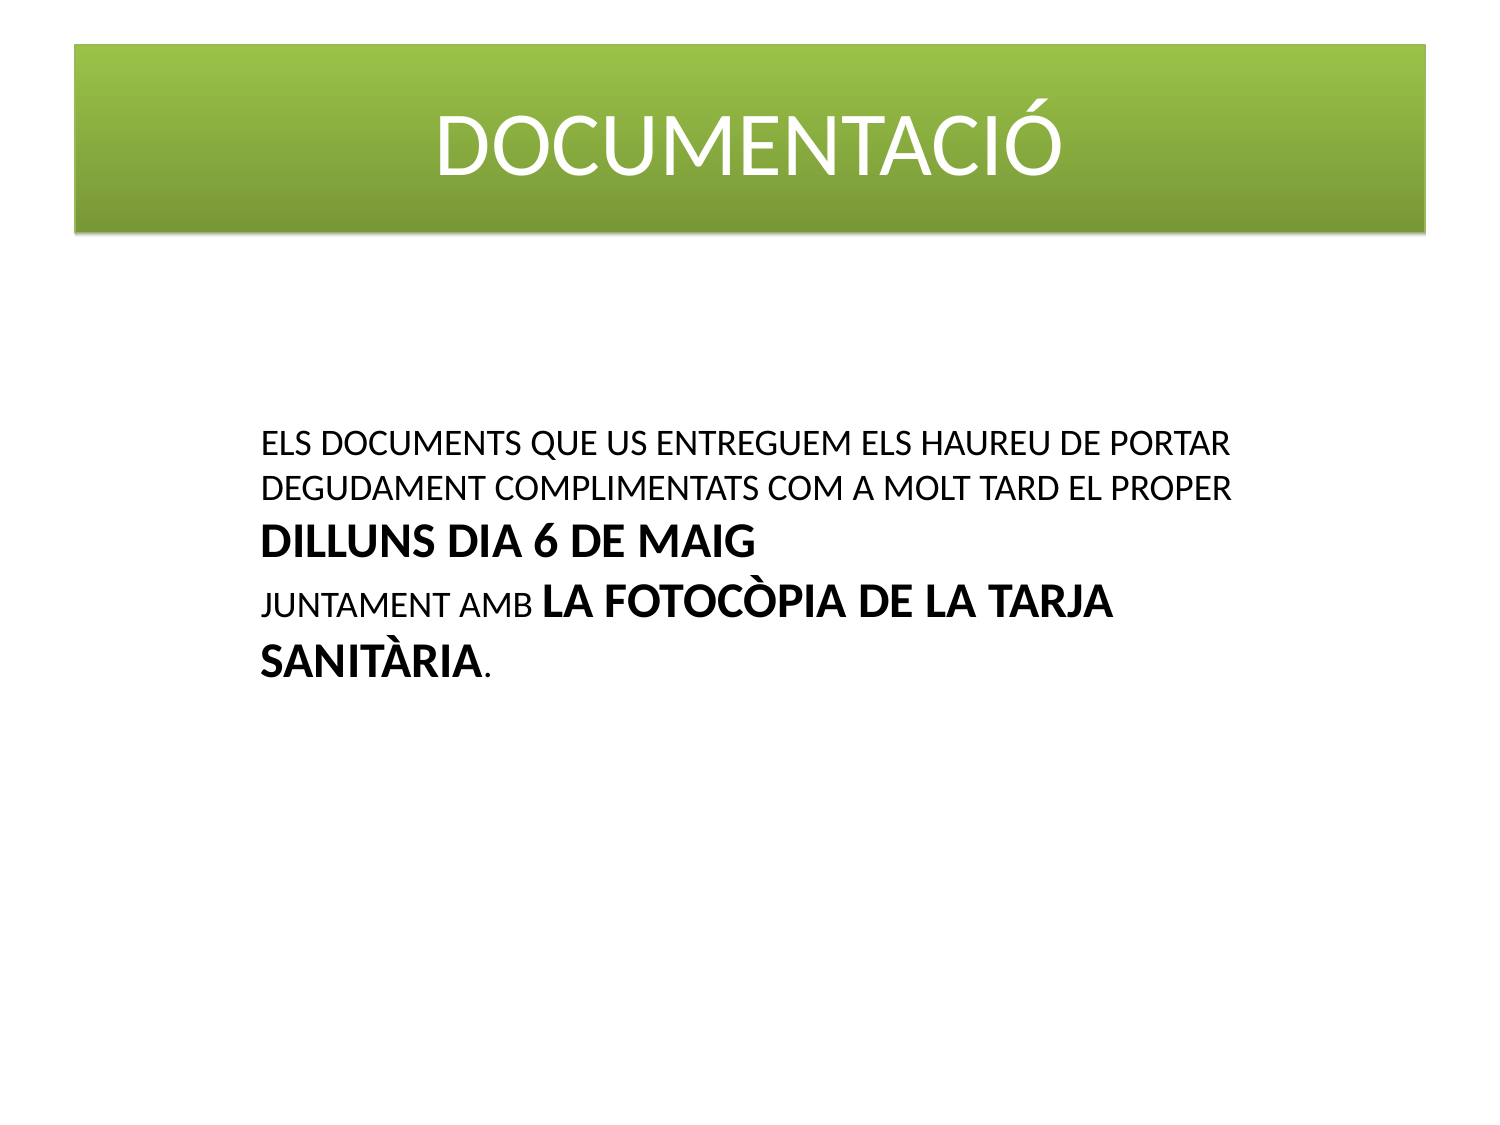

DOCUMENTACIÓ
ELS DOCUMENTS QUE US ENTREGUEM ELS HAUREU DE PORTAR
DEGUDAMENT COMPLIMENTATS COM A MOLT TARD EL PROPER
DILLUNS DIA 6 DE MAIG
JUNTAMENT AMB LA FOTOCÒPIA DE LA TARJA SANITÀRIA.